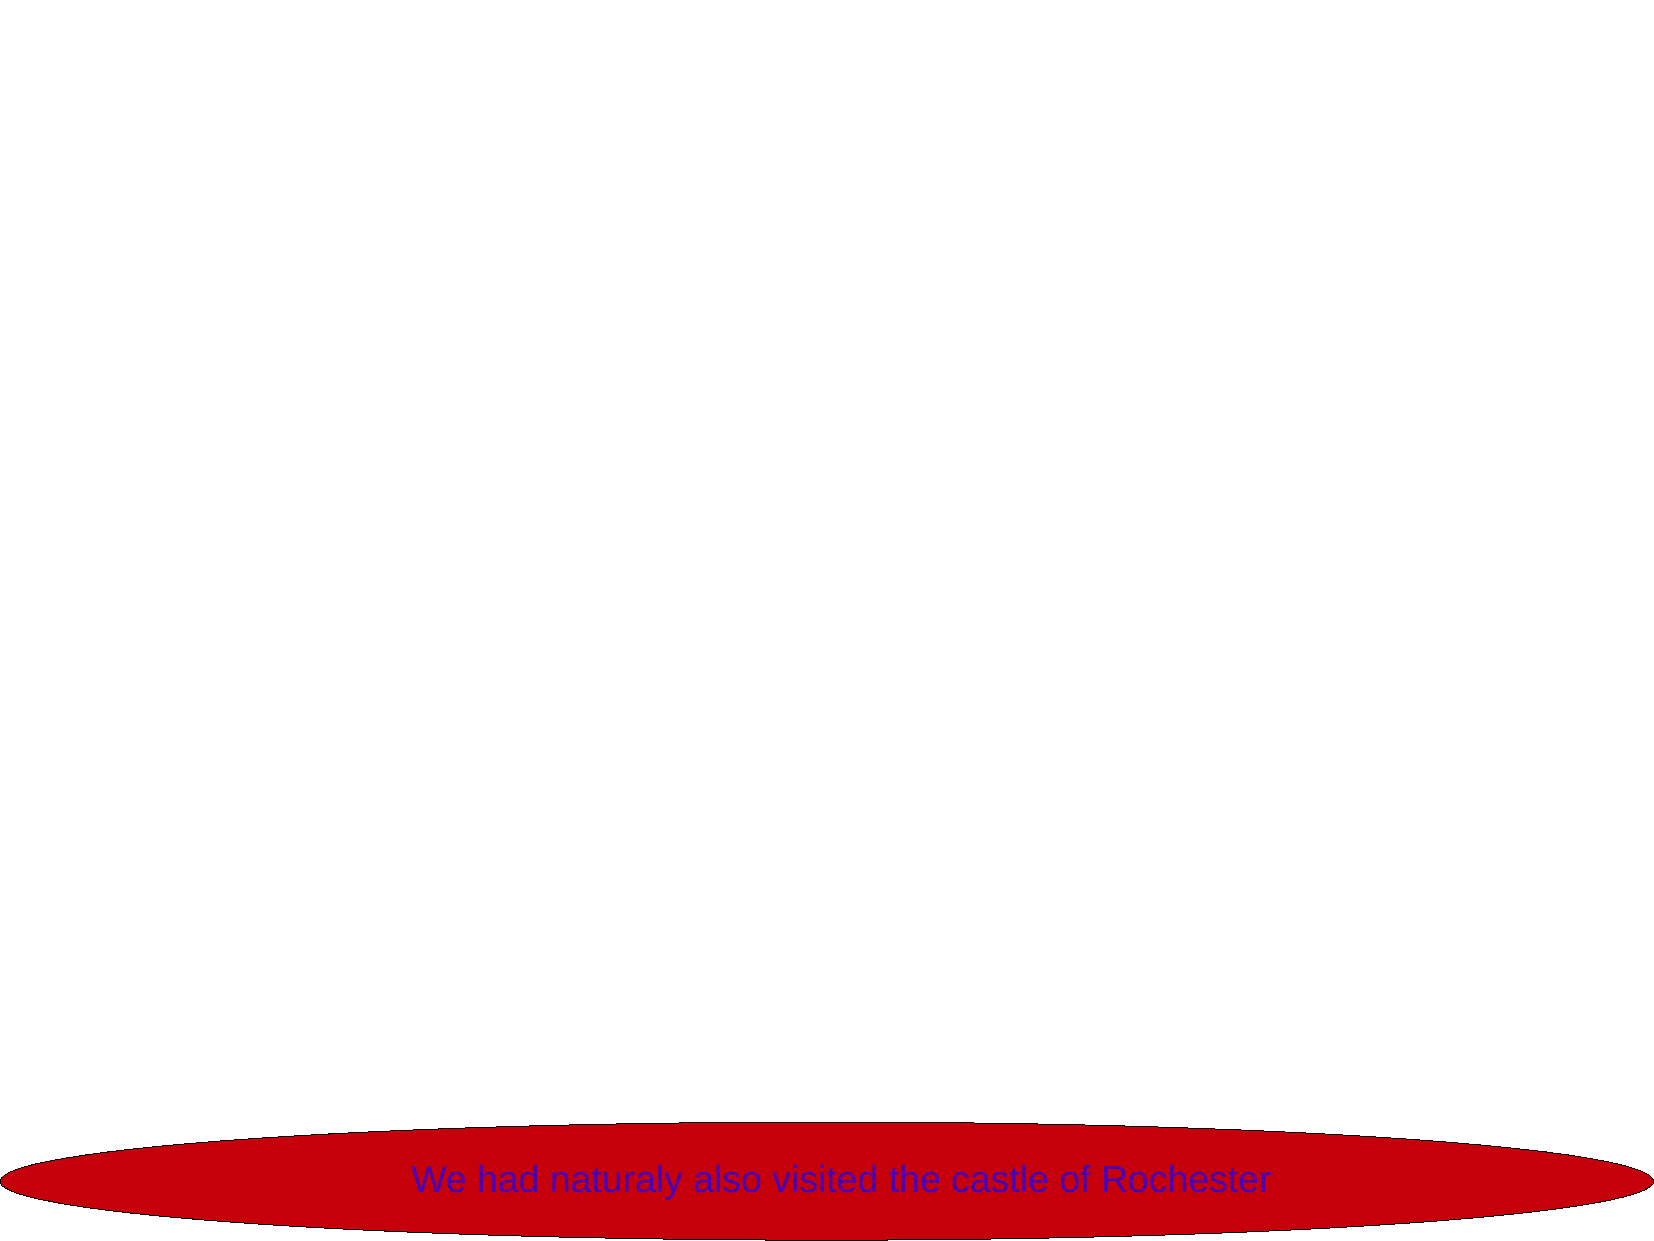

We had naturaly also visited the castle of Rochester